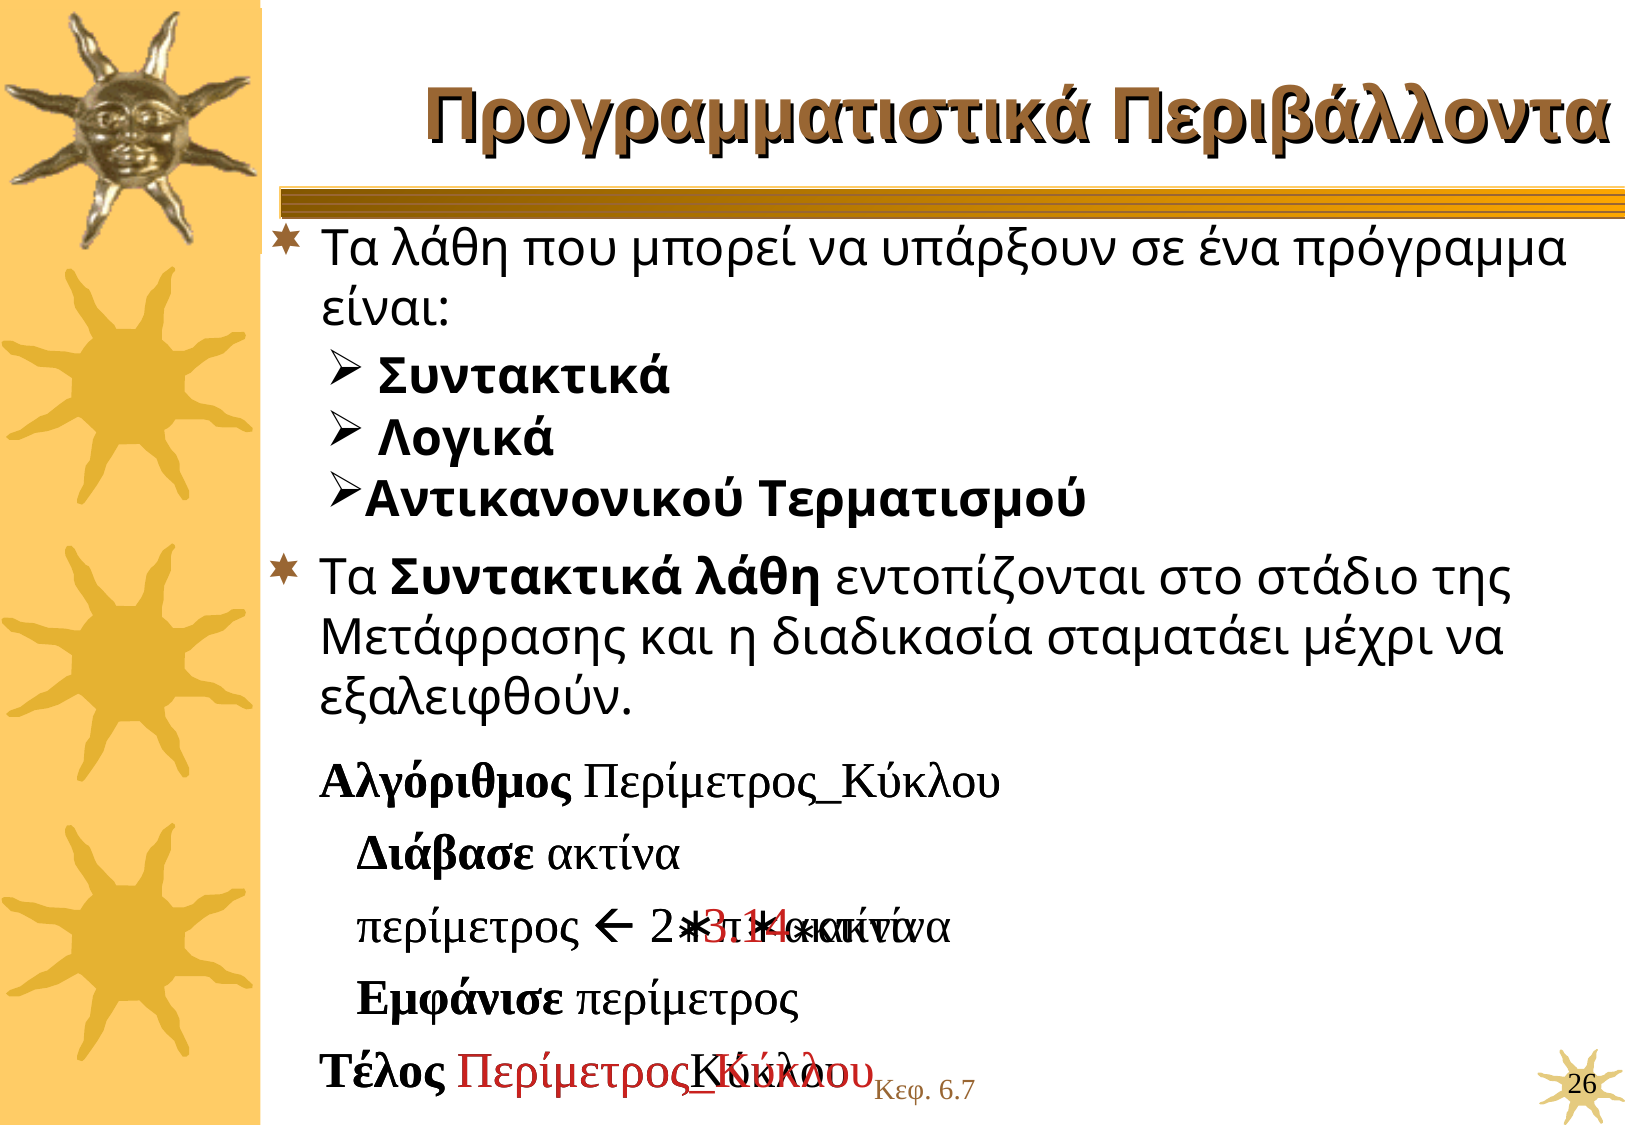

Προγραμματιστικά Περιβάλλοντα
Τα λάθη που μπορεί να υπάρξουν σε ένα πρόγραμμα είναι:
 Συντακτικά
 Λογικά
Αντικανονικού Τερματισμού
Τα Συντακτικά λάθη εντοπίζονται στο στάδιο της Μετάφρασης και η διαδικασία σταματάει μέχρι να εξαλειφθούν.
Αλγόριθμος Περίμετρος_Κύκλου
 Διάβασε ακτίνα
 περίμετρος  2∗π∗ακτίνα
 Εμφάνισε περίμετρος
Τέλος ΠερίμετροςΚύκλου
Αλγόριθμος Περίμετρος_Κύκλου
 Διάβασε ακτίνα
 περίμετρος  2∗3.14∗ακτίνα
 Εμφάνισε περίμετρος
Τέλος Περίμετρος_Κύκλου
26
Κεφ. 6.7